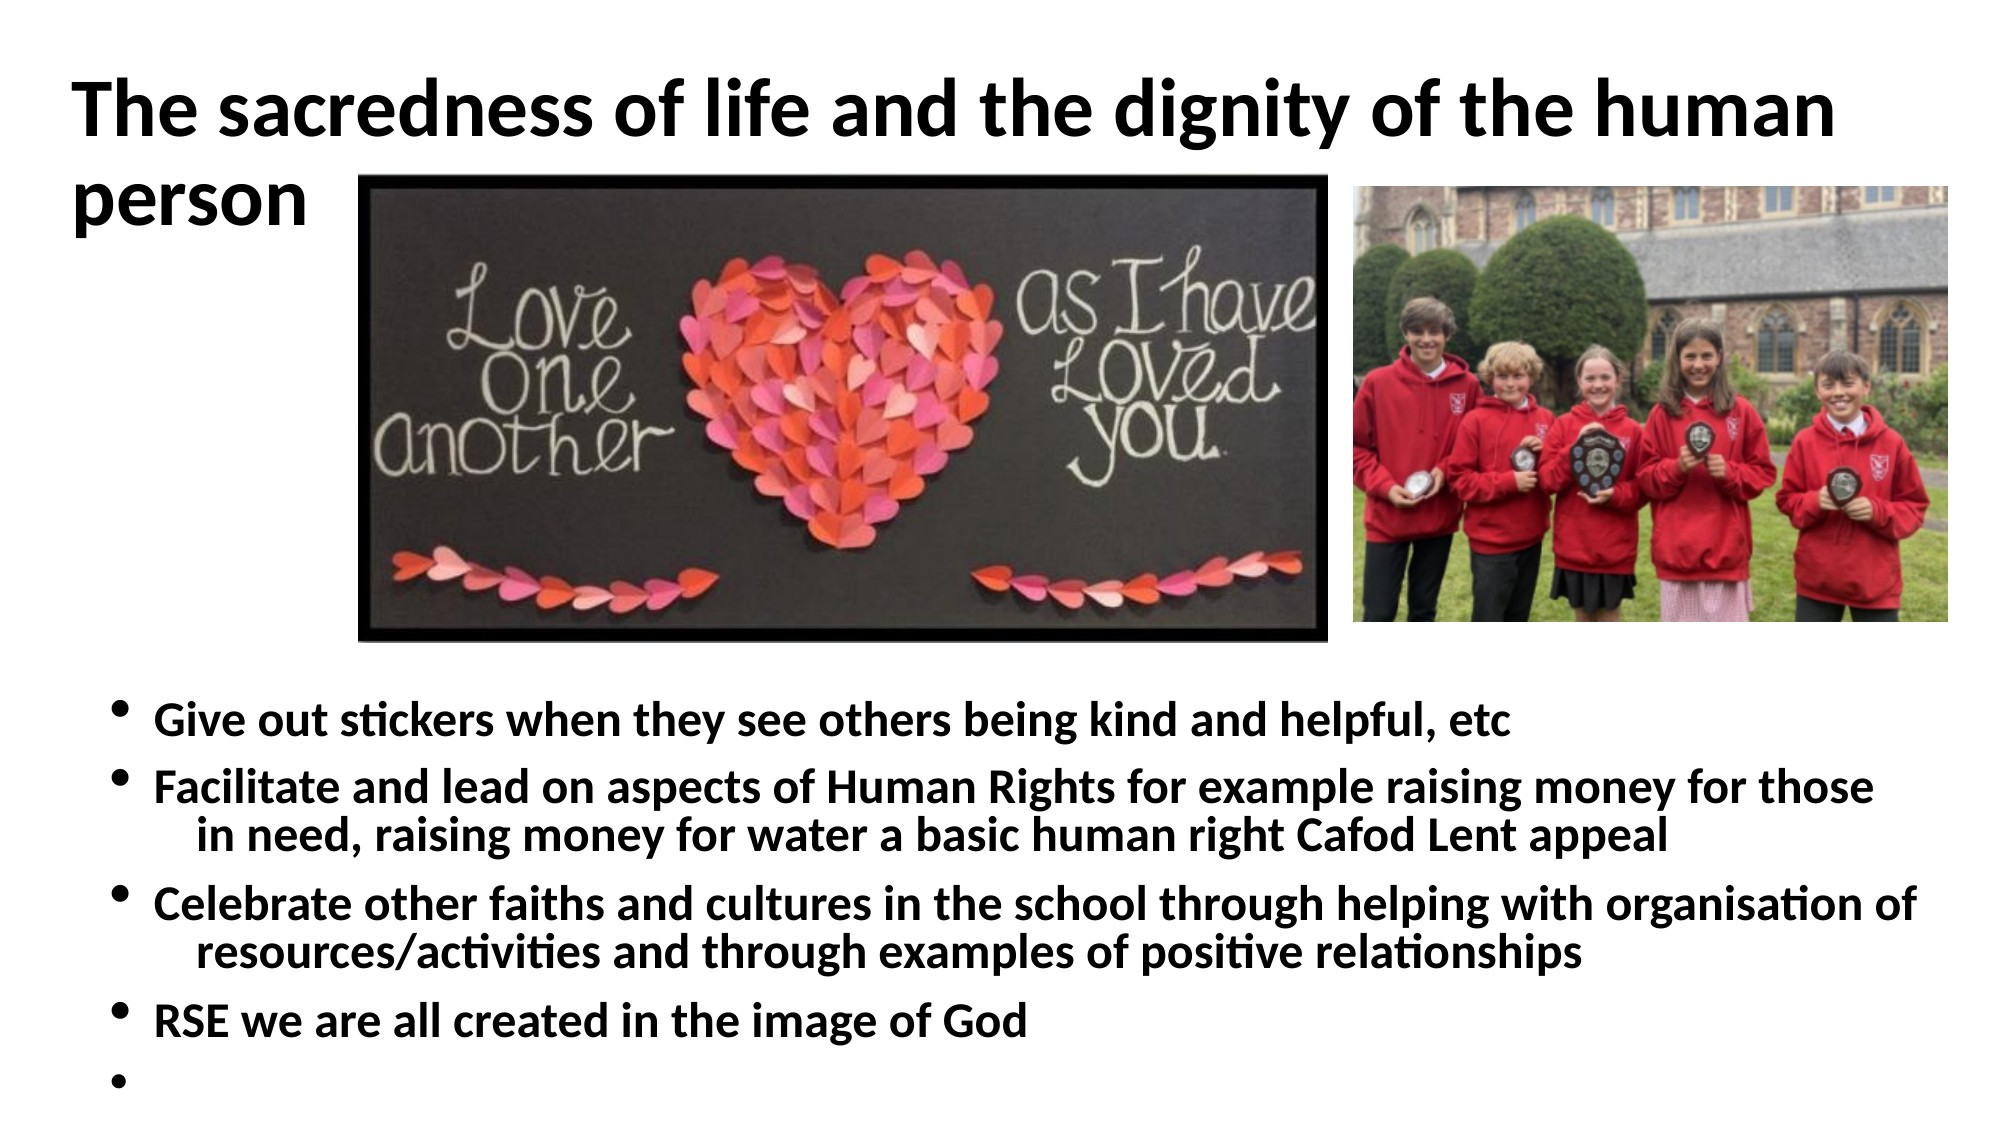

# The sacredness of life and the dignity of the human person
Give out stickers when they see others being kind and helpful, etc
Facilitate and lead on aspects of Human Rights for example raising money for those in need, raising money for water a basic human right Cafod Lent appeal
Celebrate other faiths and cultures in the school through helping with organisation of resources/activities and through examples of positive relationships
RSE we are all created in the image of God